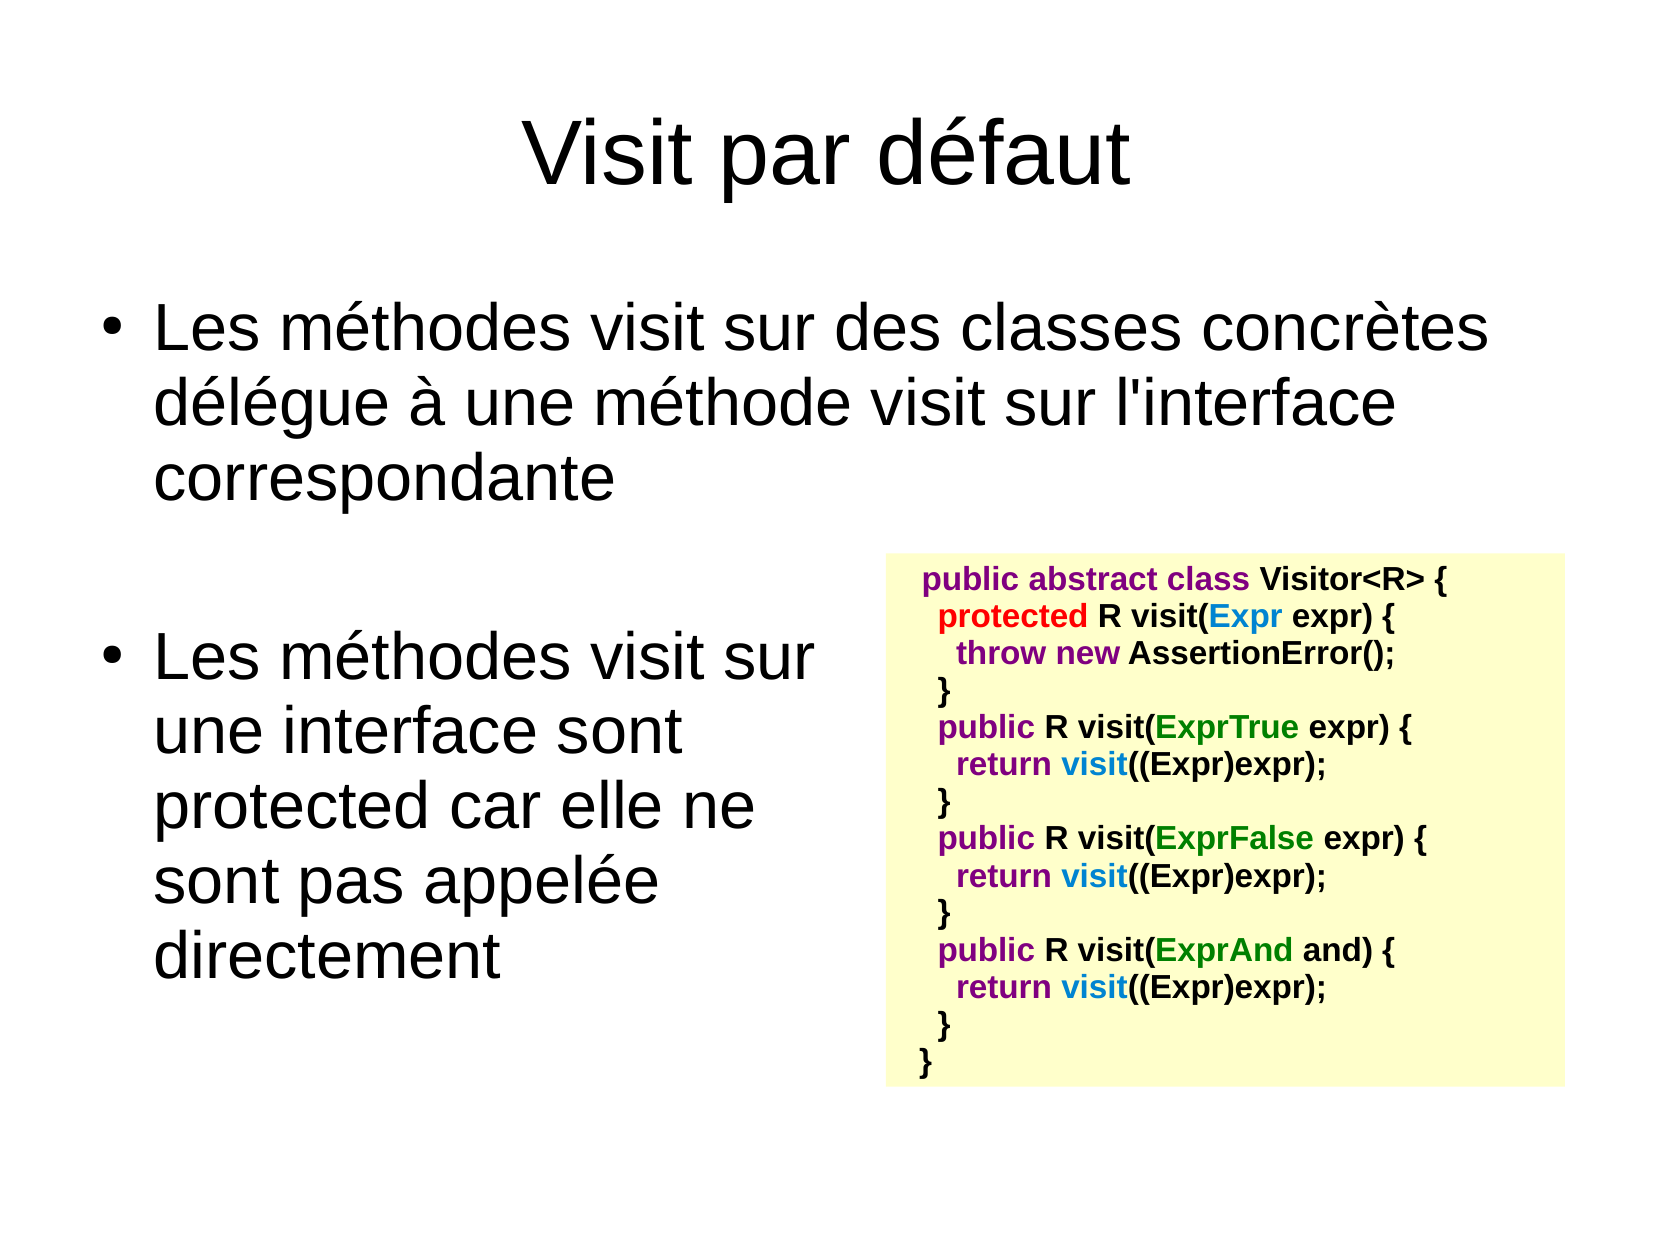

# Visit par défaut
Les méthodes visit sur des classes concrètes délégue à une méthode visit sur l'interface correspondante
Les méthodes visit sur
une interface sont
protected car elle ne
sont pas appelée
directement
 public abstract class Visitor<R> {
 protected R visit(Expr expr) {
 throw new AssertionError();
 }
 public R visit(ExprTrue expr) {
 return visit((Expr)expr);
 }
 public R visit(ExprFalse expr) {
 return visit((Expr)expr);
 }
 public R visit(ExprAnd and) {
 return visit((Expr)expr);
 }
 }